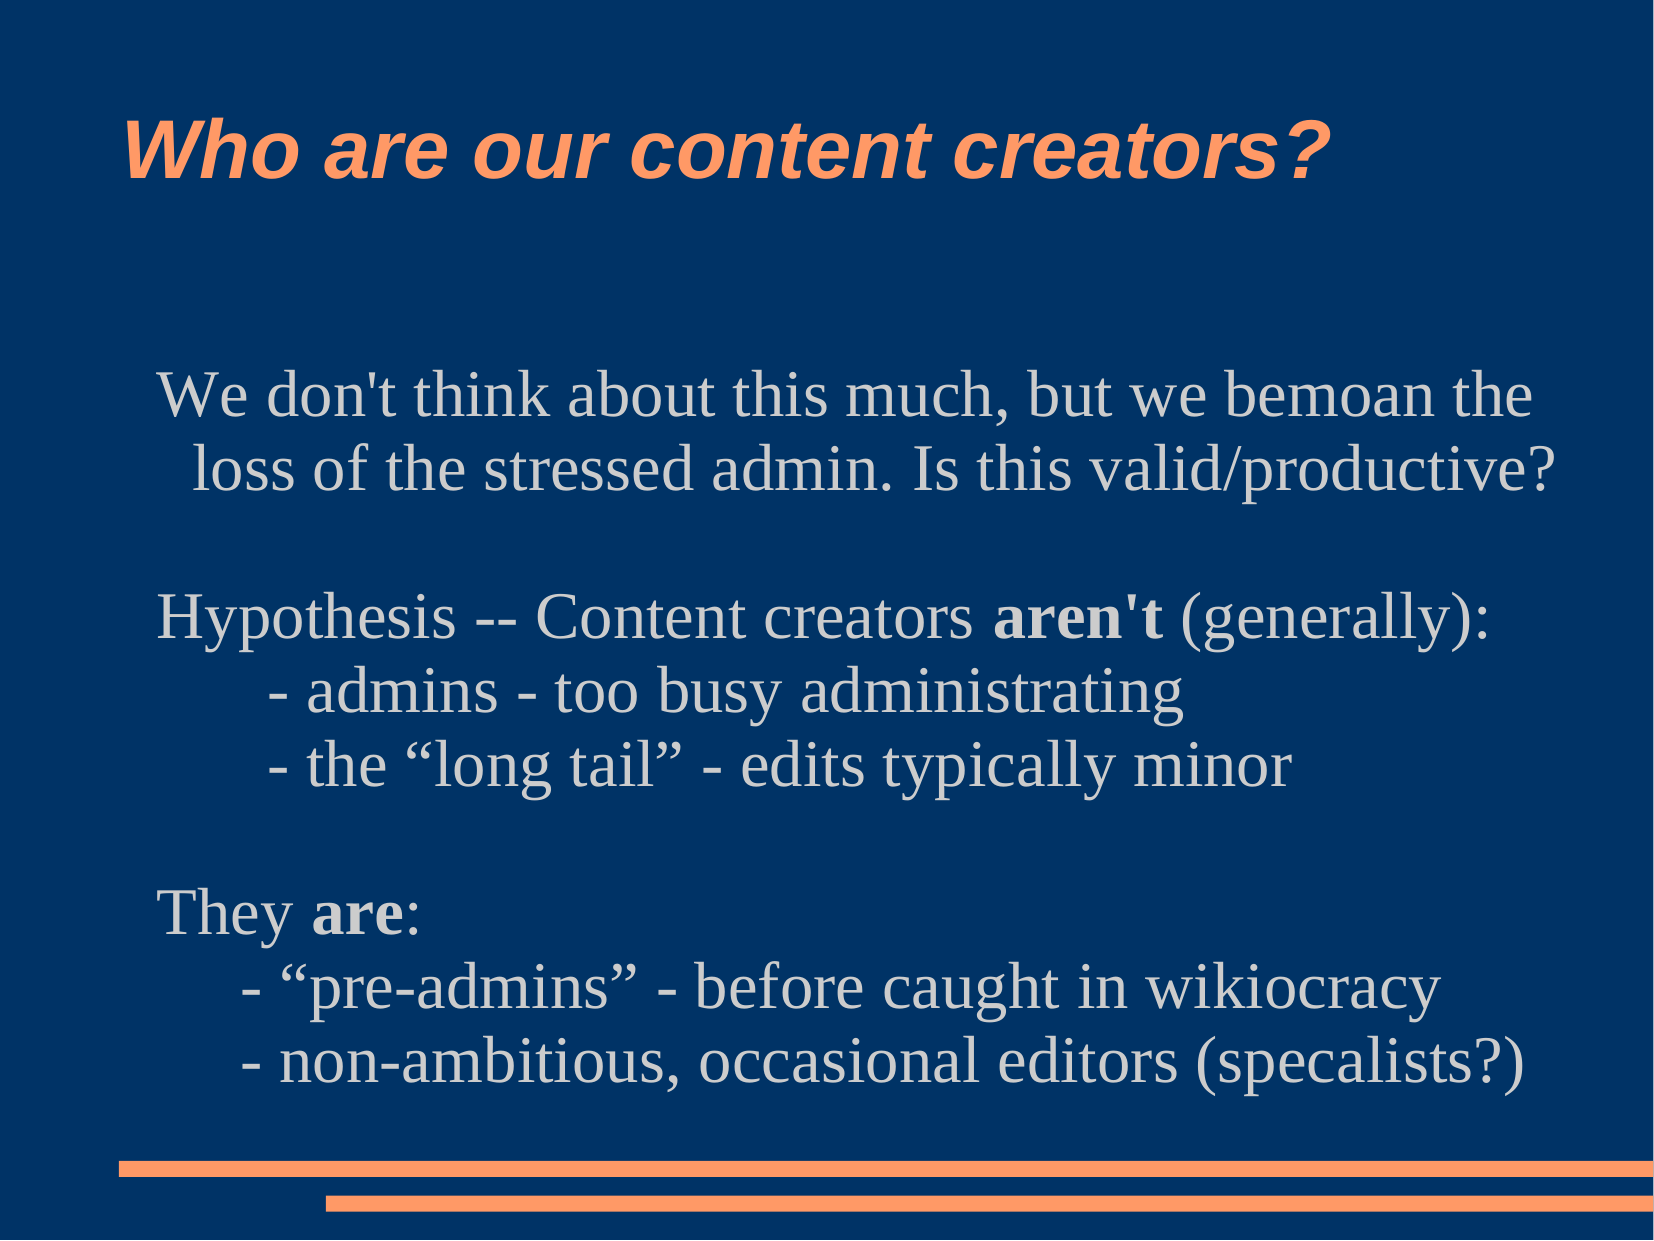

# Who are our content creators?
We don't think about this much, but we bemoan the loss of the stressed admin. Is this valid/productive?
Hypothesis -- Content creators aren't (generally):
 	- admins - too busy administrating
	- the “long tail” - edits typically minor
They are:
 - “pre-admins” - before caught in wikiocracy
 - non-ambitious, occasional editors (specalists?)